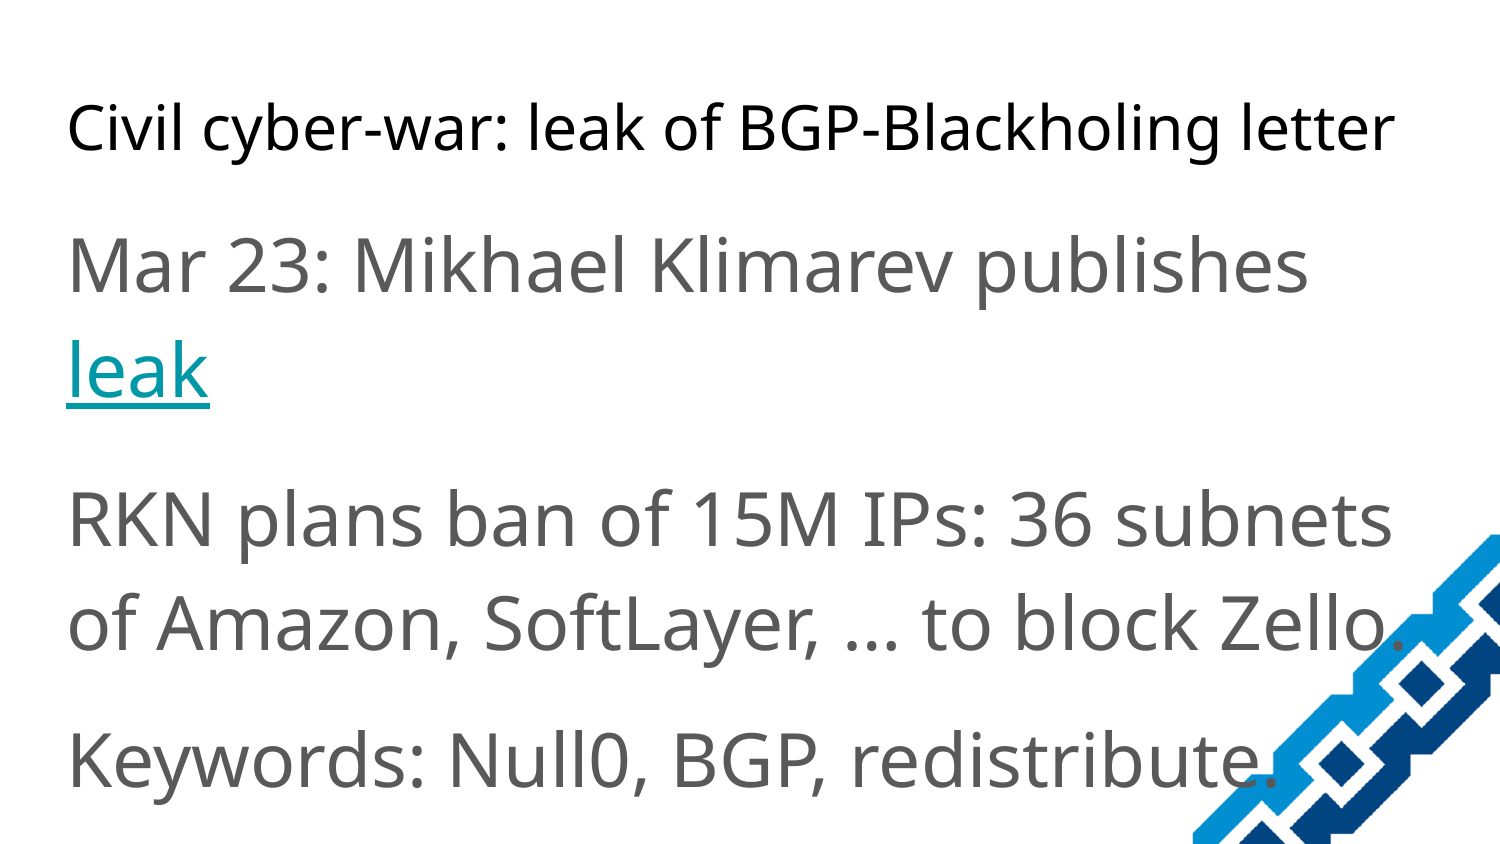

# Civil cyber-war: leak of BGP-Blackholing letter
Mar 23: Mikhael Klimarev publishes leak
RKN plans ban of 15M IPs: 36 subnets
of Amazon, SoftLayer, … to block Zello.
Keywords: Null0, BGP, redistribute.